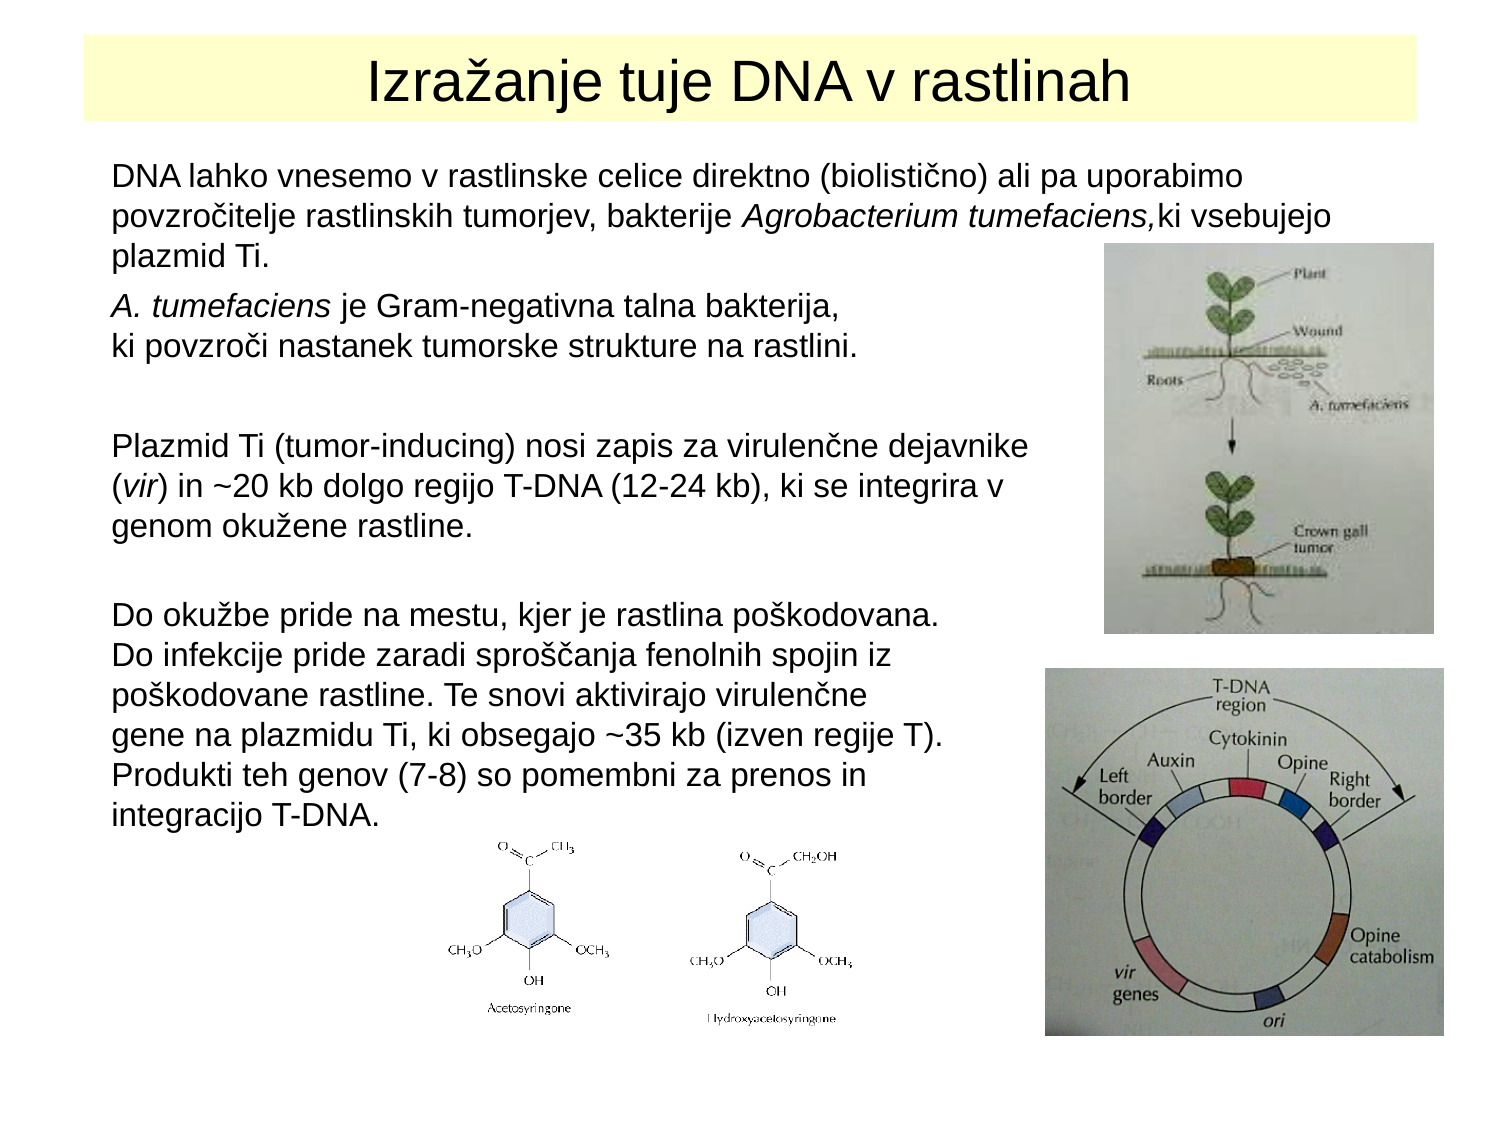

Izražanje tuje DNA v rastlinah
DNA lahko vnesemo v rastlinske celice direktno (biolistično) ali pa uporabimo povzročitelje rastlinskih tumorjev, bakterije Agrobacterium tumefaciens,ki vsebujejo plazmid Ti.
A. tumefaciens je Gram-negativna talna bakterija,
ki povzroči nastanek tumorske strukture na rastlini.
Plazmid Ti (tumor-inducing) nosi zapis za virulenčne dejavnike
(vir) in ~20 kb dolgo regijo T-DNA (12-24 kb), ki se integrira v
genom okužene rastline.
Do okužbe pride na mestu, kjer je rastlina poškodovana.
Do infekcije pride zaradi sproščanja fenolnih spojin iz
poškodovane rastline. Te snovi aktivirajo virulenčne
gene na plazmidu Ti, ki obsegajo ~35 kb (izven regije T).
Produkti teh genov (7-8) so pomembni za prenos in
integracijo T-DNA.